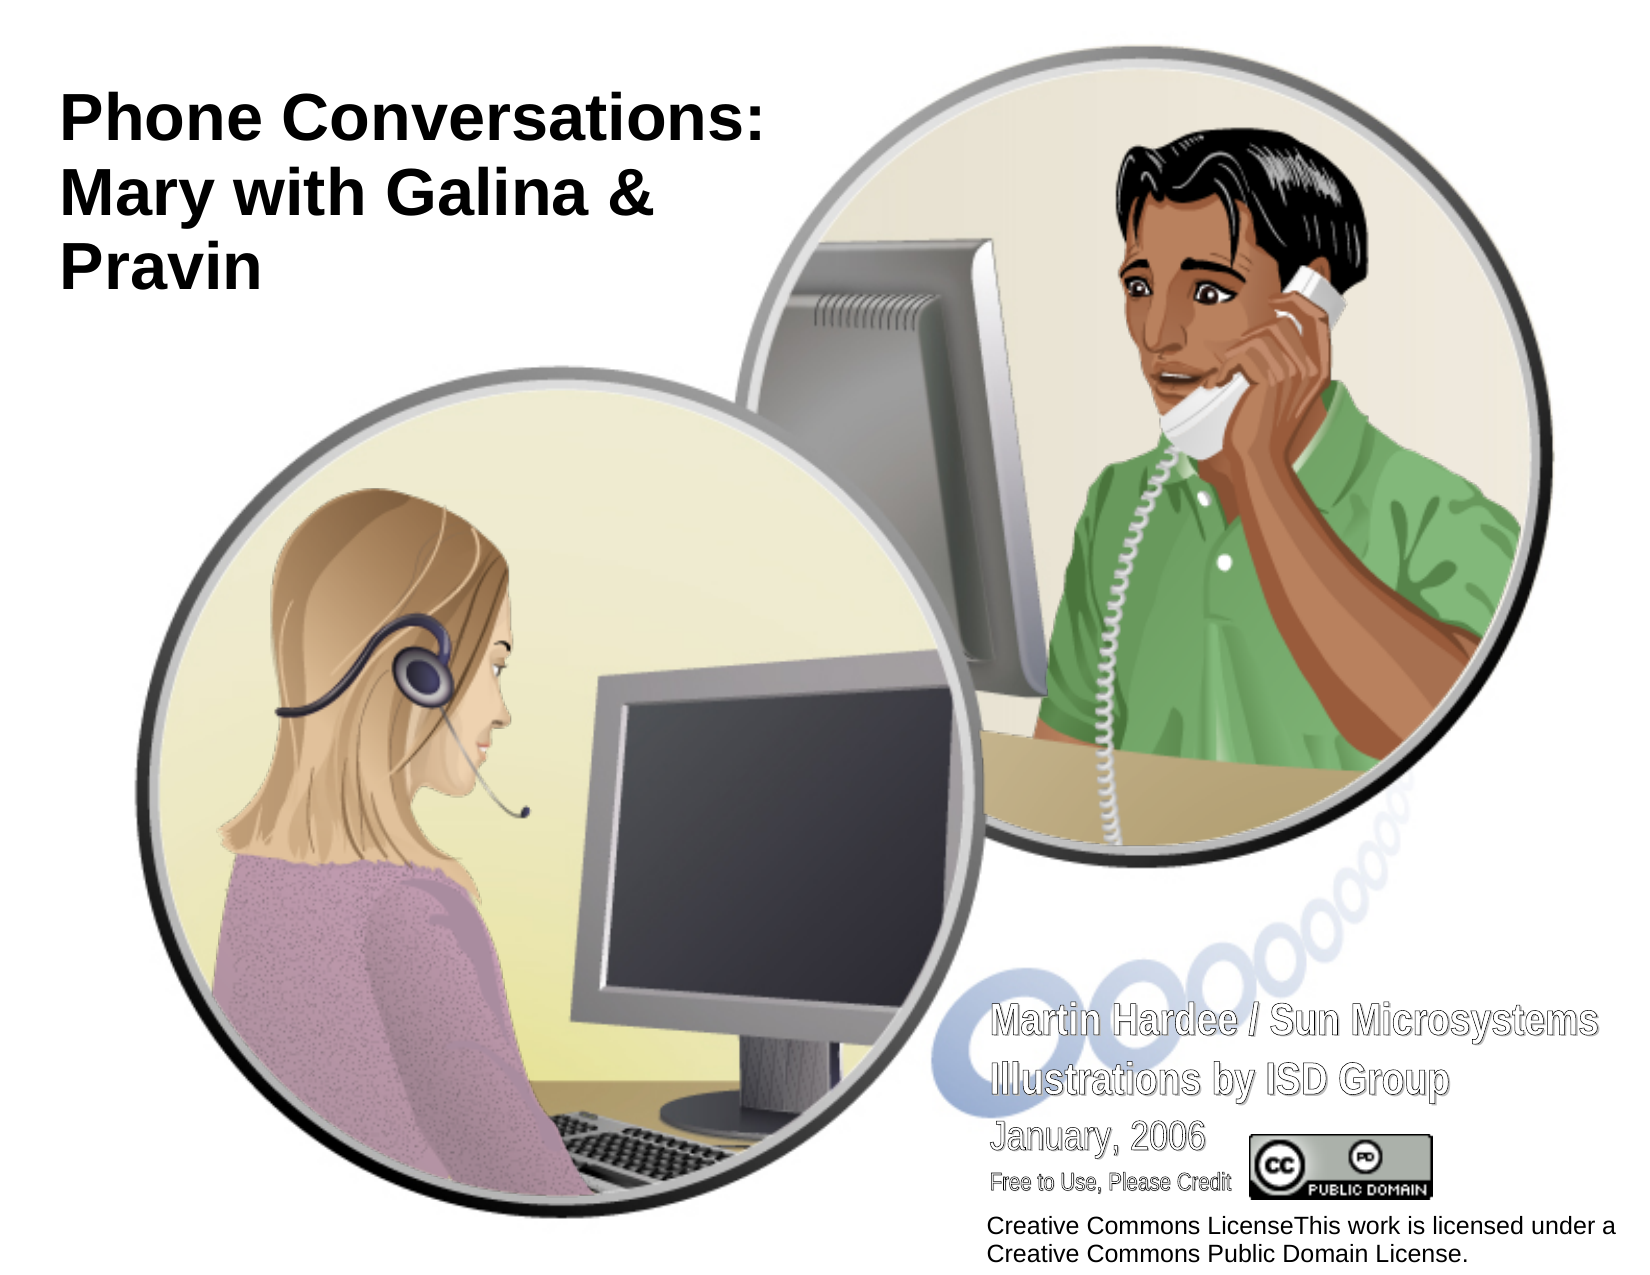

Phone Conversations:
Mary with Galina & Pravin
Martin Hardee / Sun Microsystems
Illustrations by ISD Group
January, 2006
Free to Use, Please Credit
Creative Commons LicenseThis work is licensed under a
Creative Commons Public Domain License.